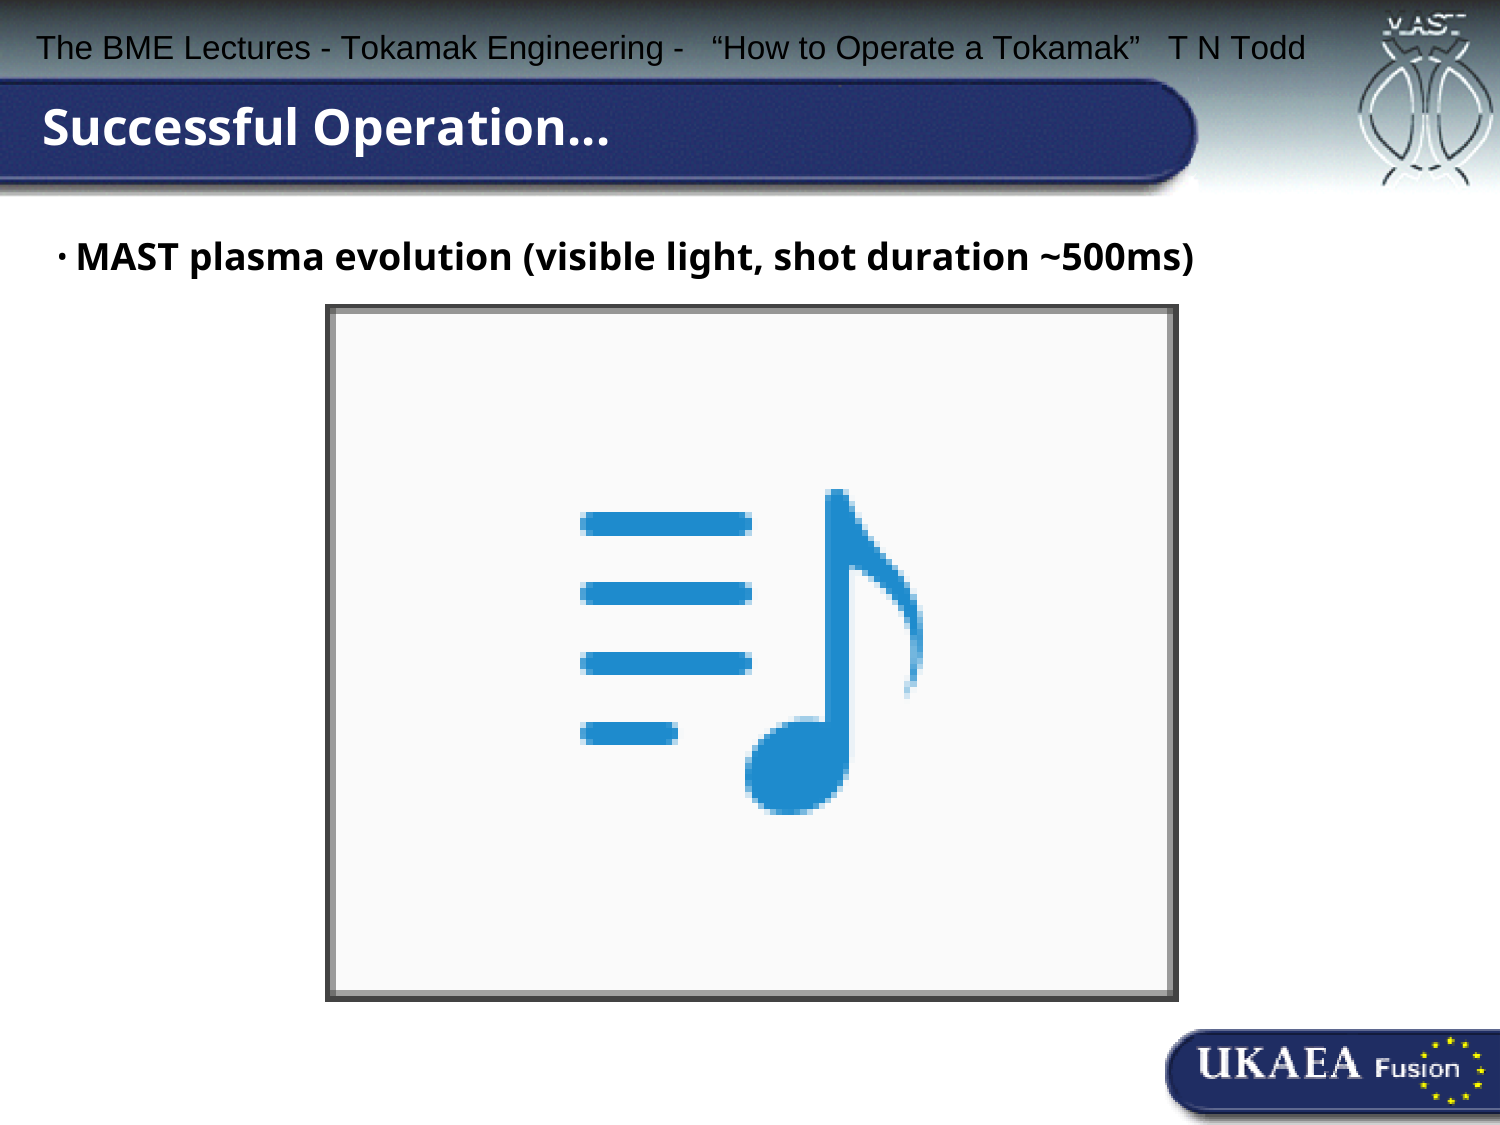

Successful Operation...
The BME Lectures - Tokamak Engineering - “How to Operate a Tokamak” T N Todd
 MAST plasma evolution (visible light, shot duration ~500ms)